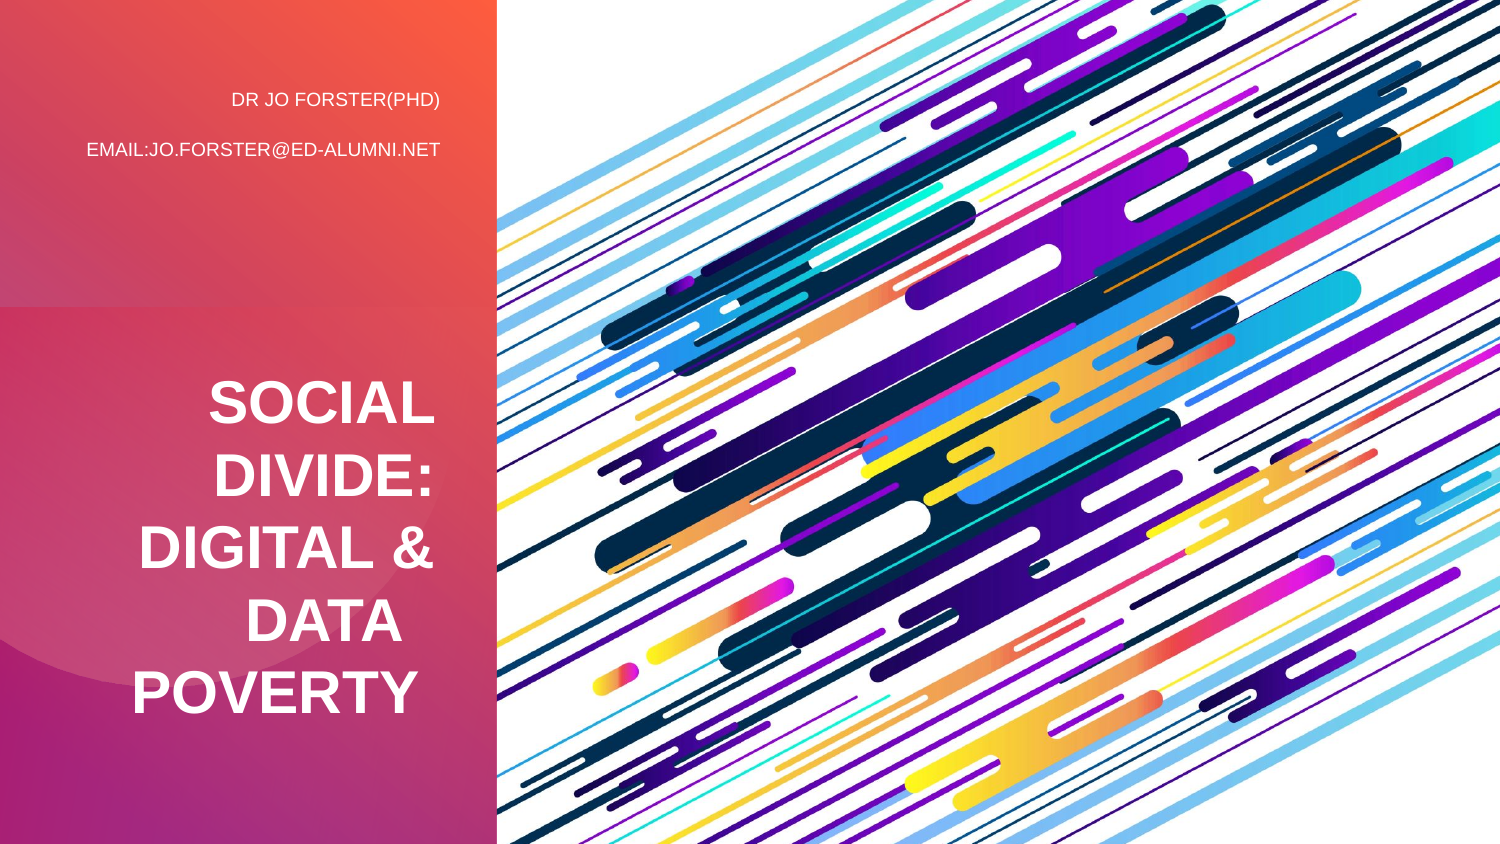

DR JO FORSTER(PHD)
EMAIL:JO.FORSTER@ED-ALUMNI.NET
SOCIAL DIVIDE: DIGITAL & DATA POVERTY